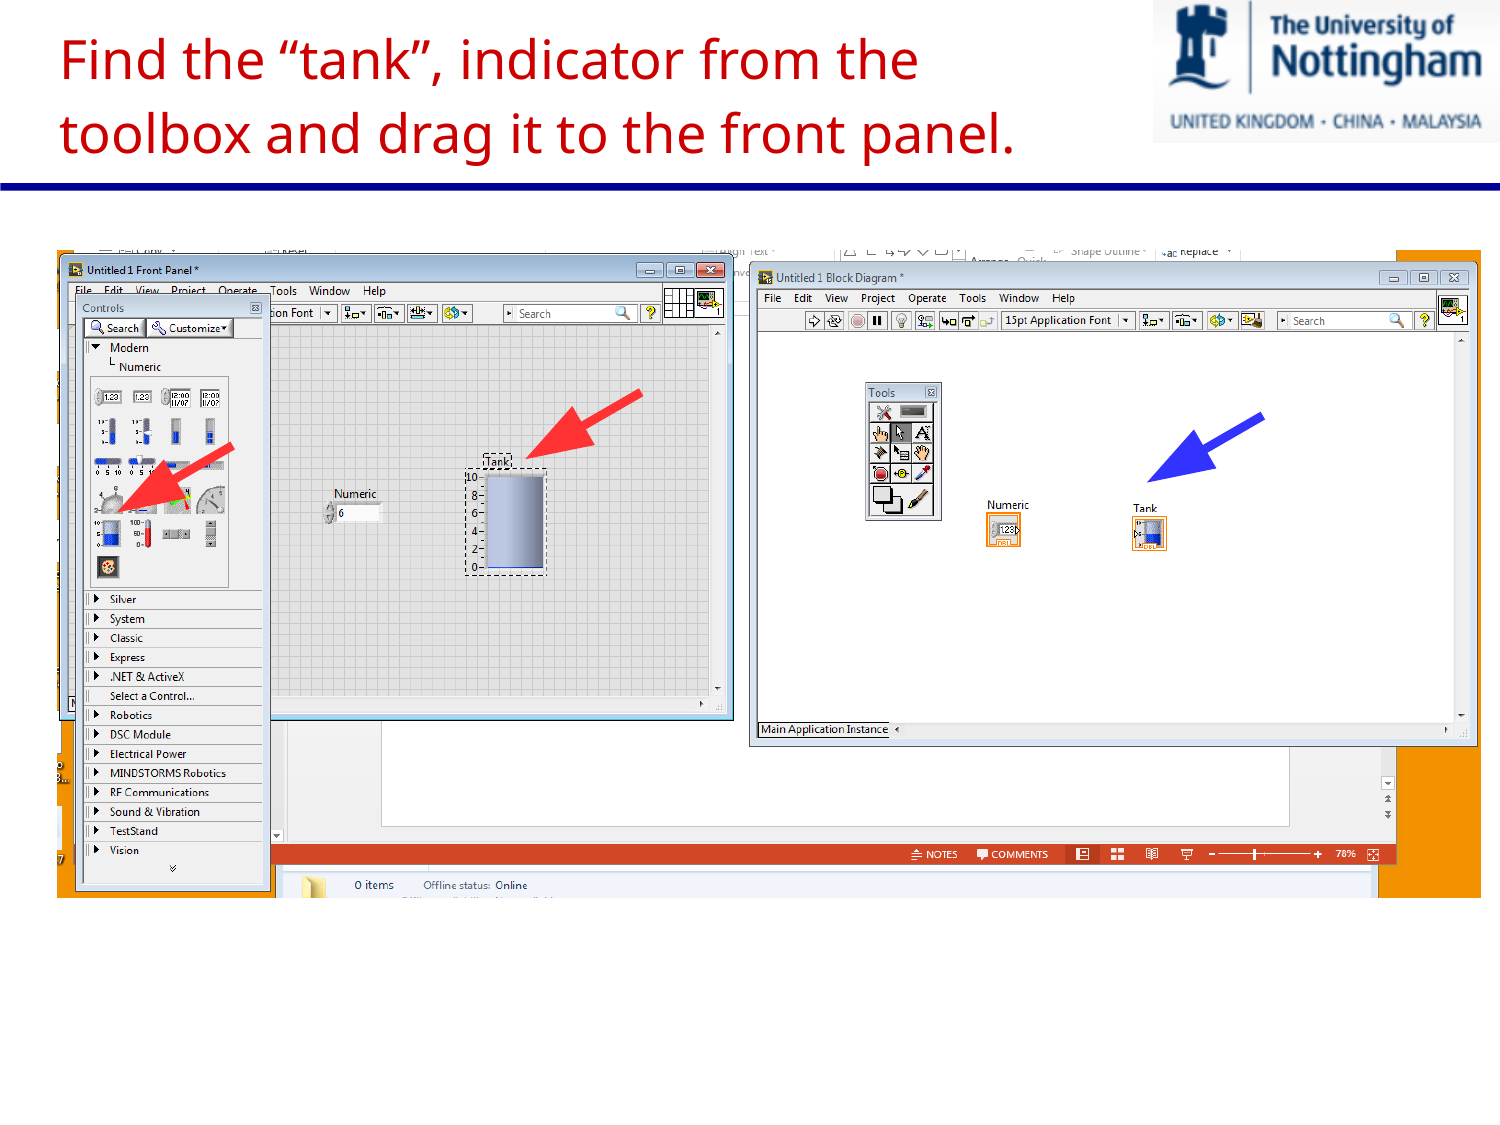

# Find the “tank”, indicator from the toolbox and drag it to the front panel.